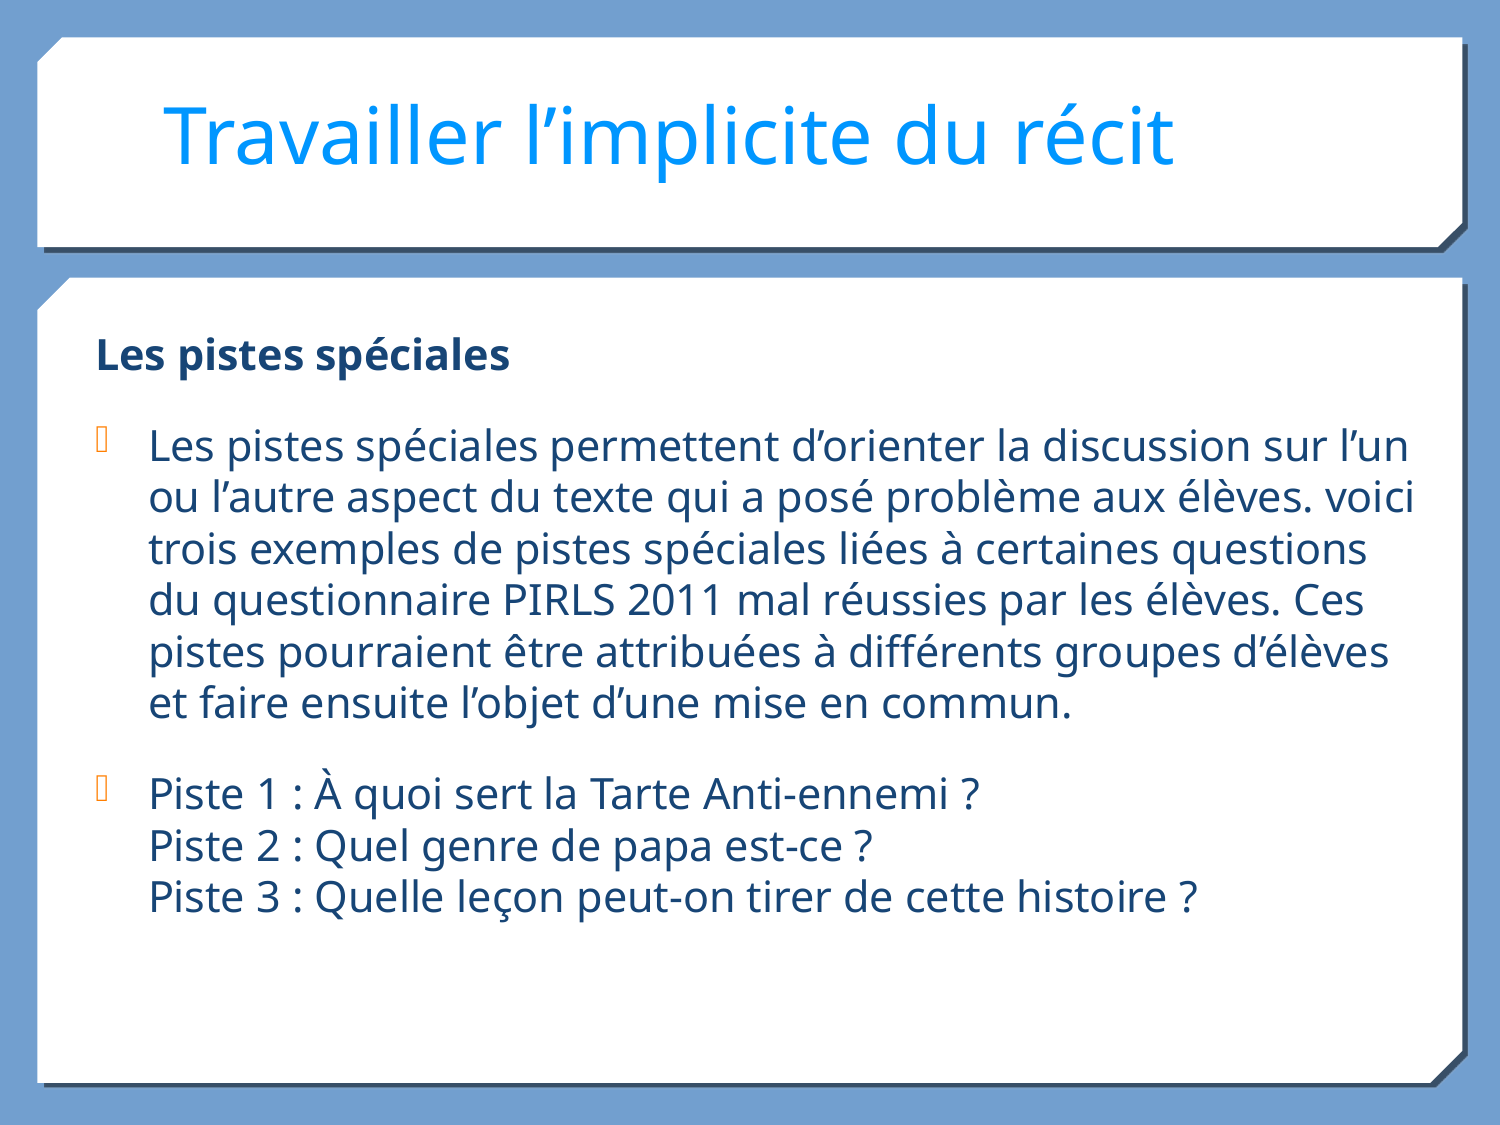

# Travailler l’implicite du récit
Les pistes spéciales
Les pistes spéciales permettent d’orienter la discussion sur l’un ou l’autre aspect du texte qui a posé problème aux élèves. voici trois exemples de pistes spéciales liées à certaines questions du questionnaire PIRLS 2011 mal réussies par les élèves. Ces pistes pourraient être attribuées à différents groupes d’élèves et faire ensuite l’objet d’une mise en commun.
Piste 1 : À quoi sert la Tarte Anti-ennemi ?
Piste 2 : Quel genre de papa est-ce ?
Piste 3 : Quelle leçon peut-on tirer de cette histoire ?